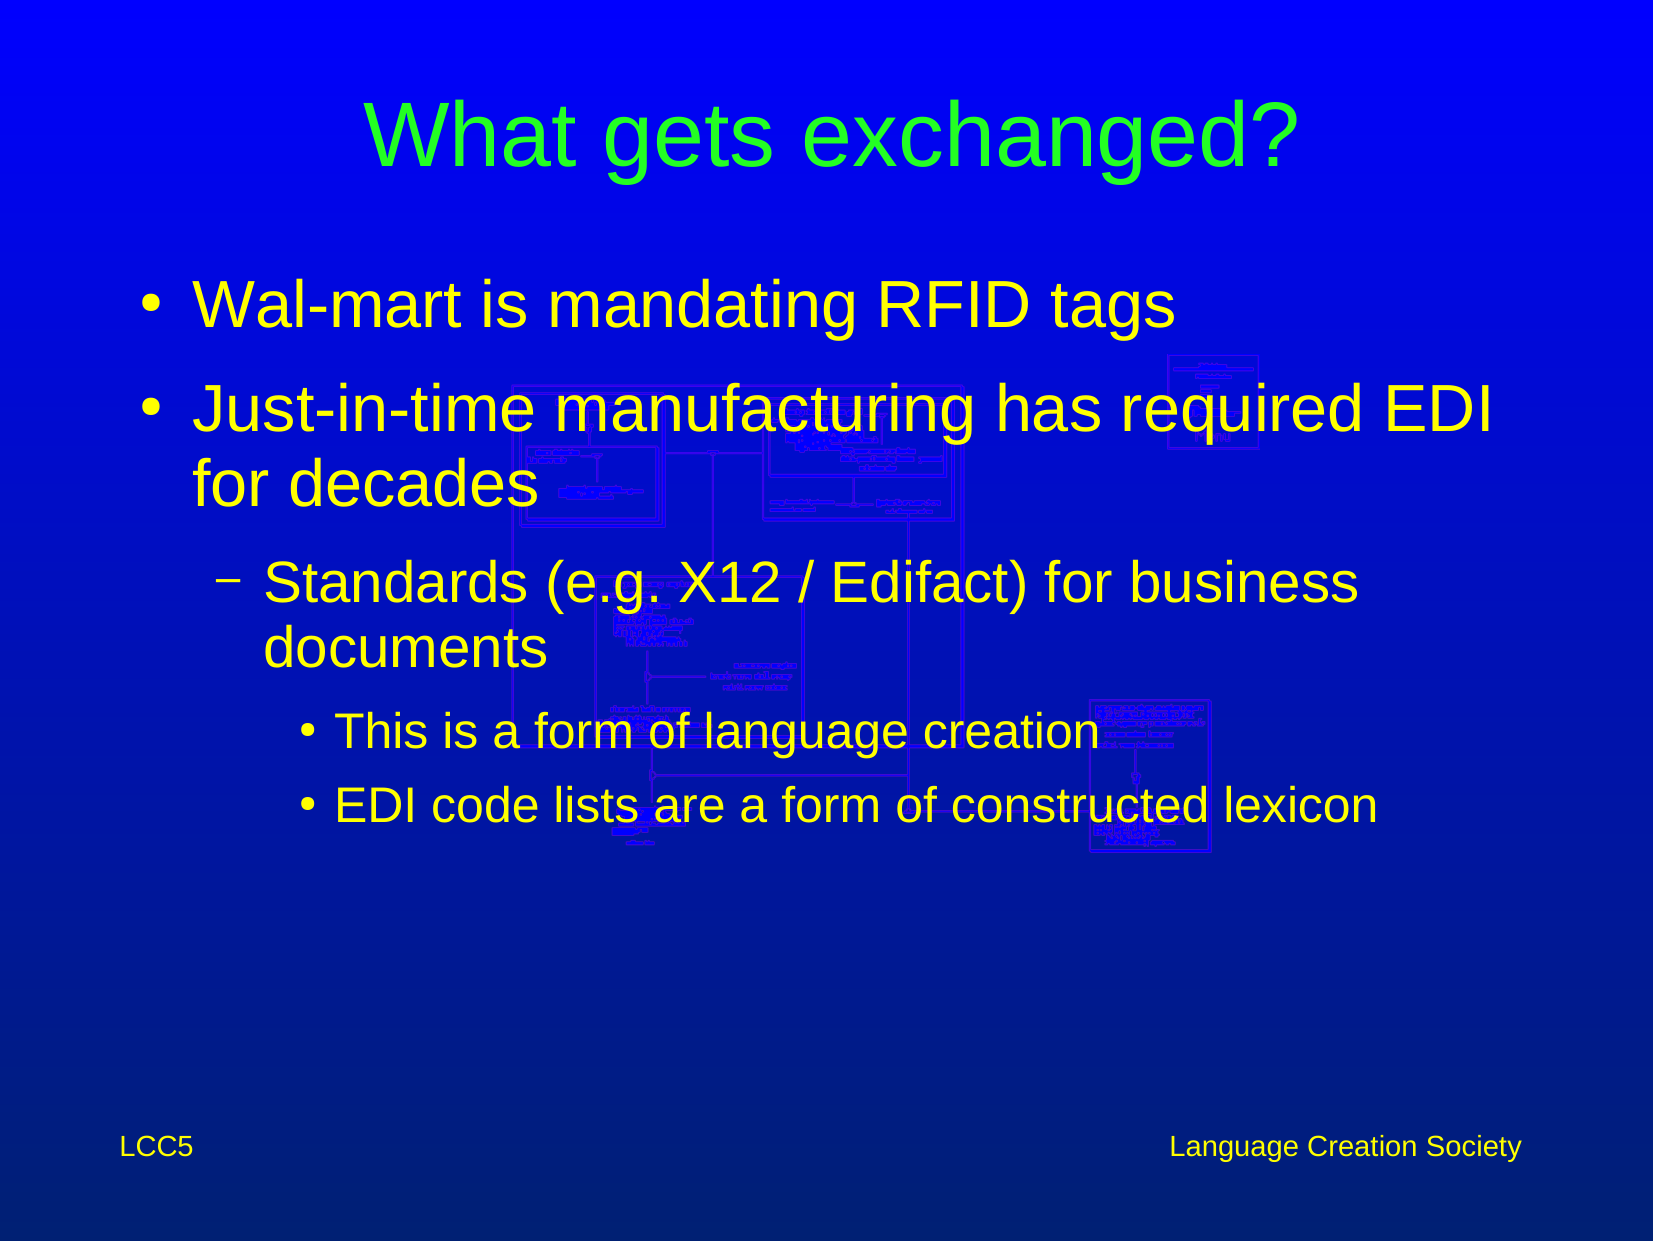

# What gets exchanged?
Wal-mart is mandating RFID tags
Just-in-time manufacturing has required EDI for decades
Standards (e.g. X12 / Edifact) for business documents
This is a form of language creation
EDI code lists are a form of constructed lexicon